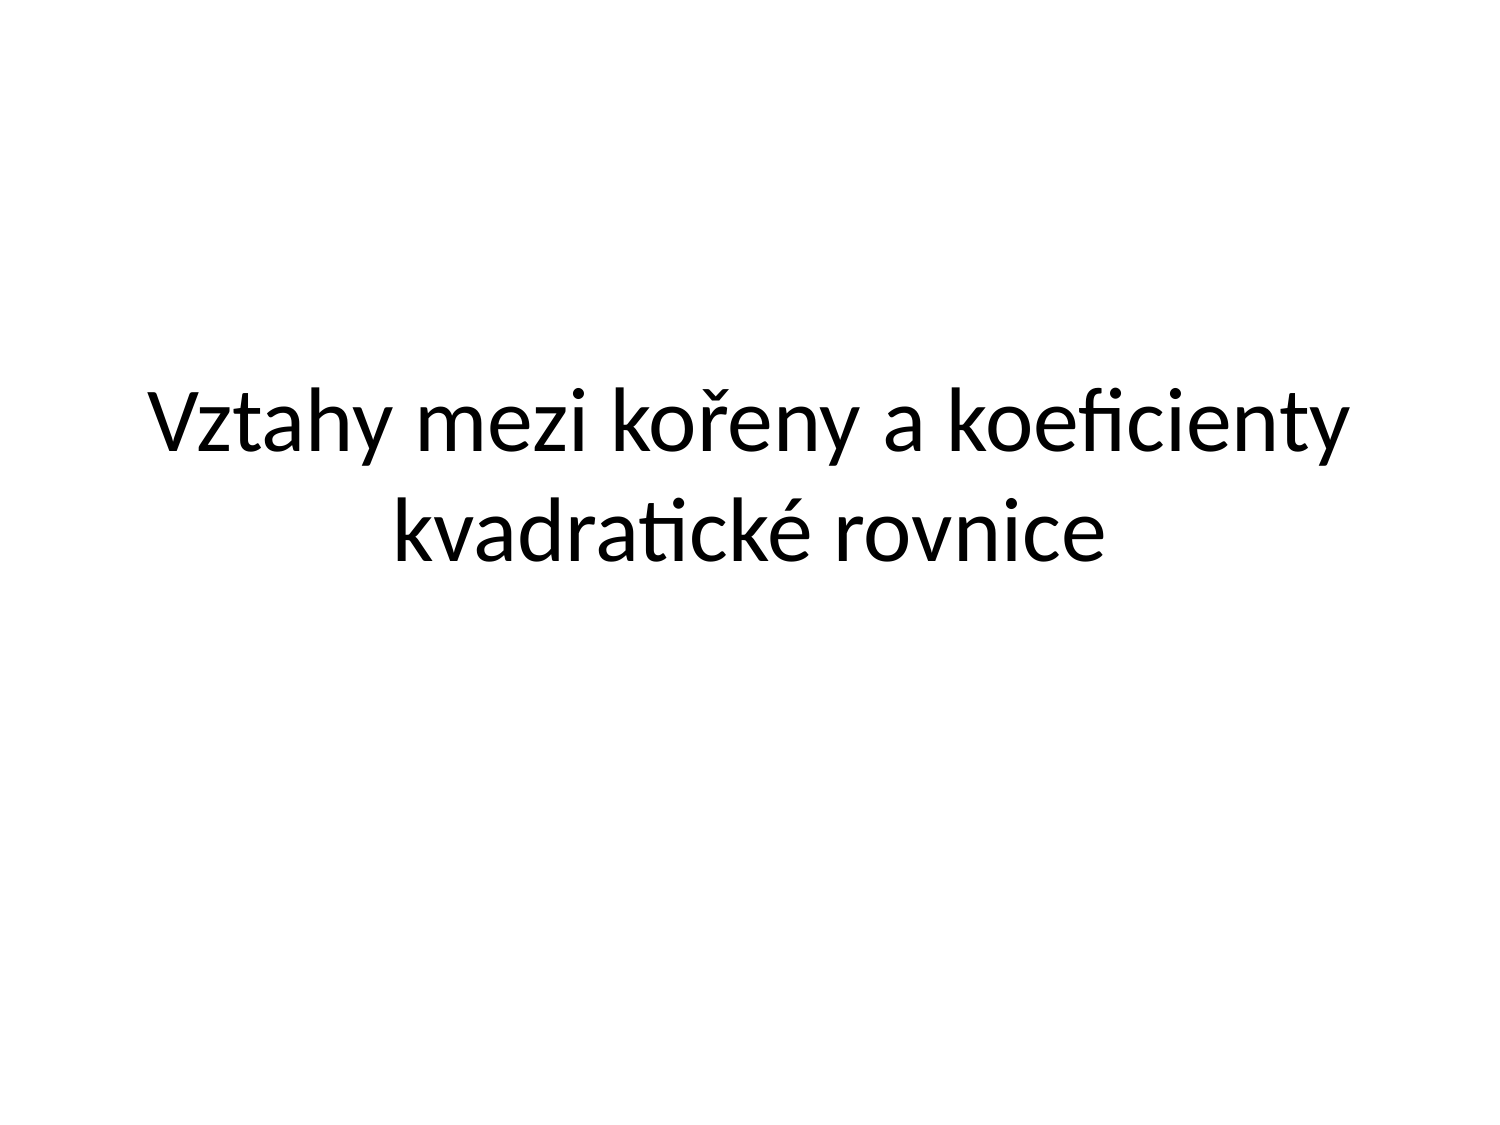

# Vztahy mezi kořeny a koeficienty kvadratické rovnice